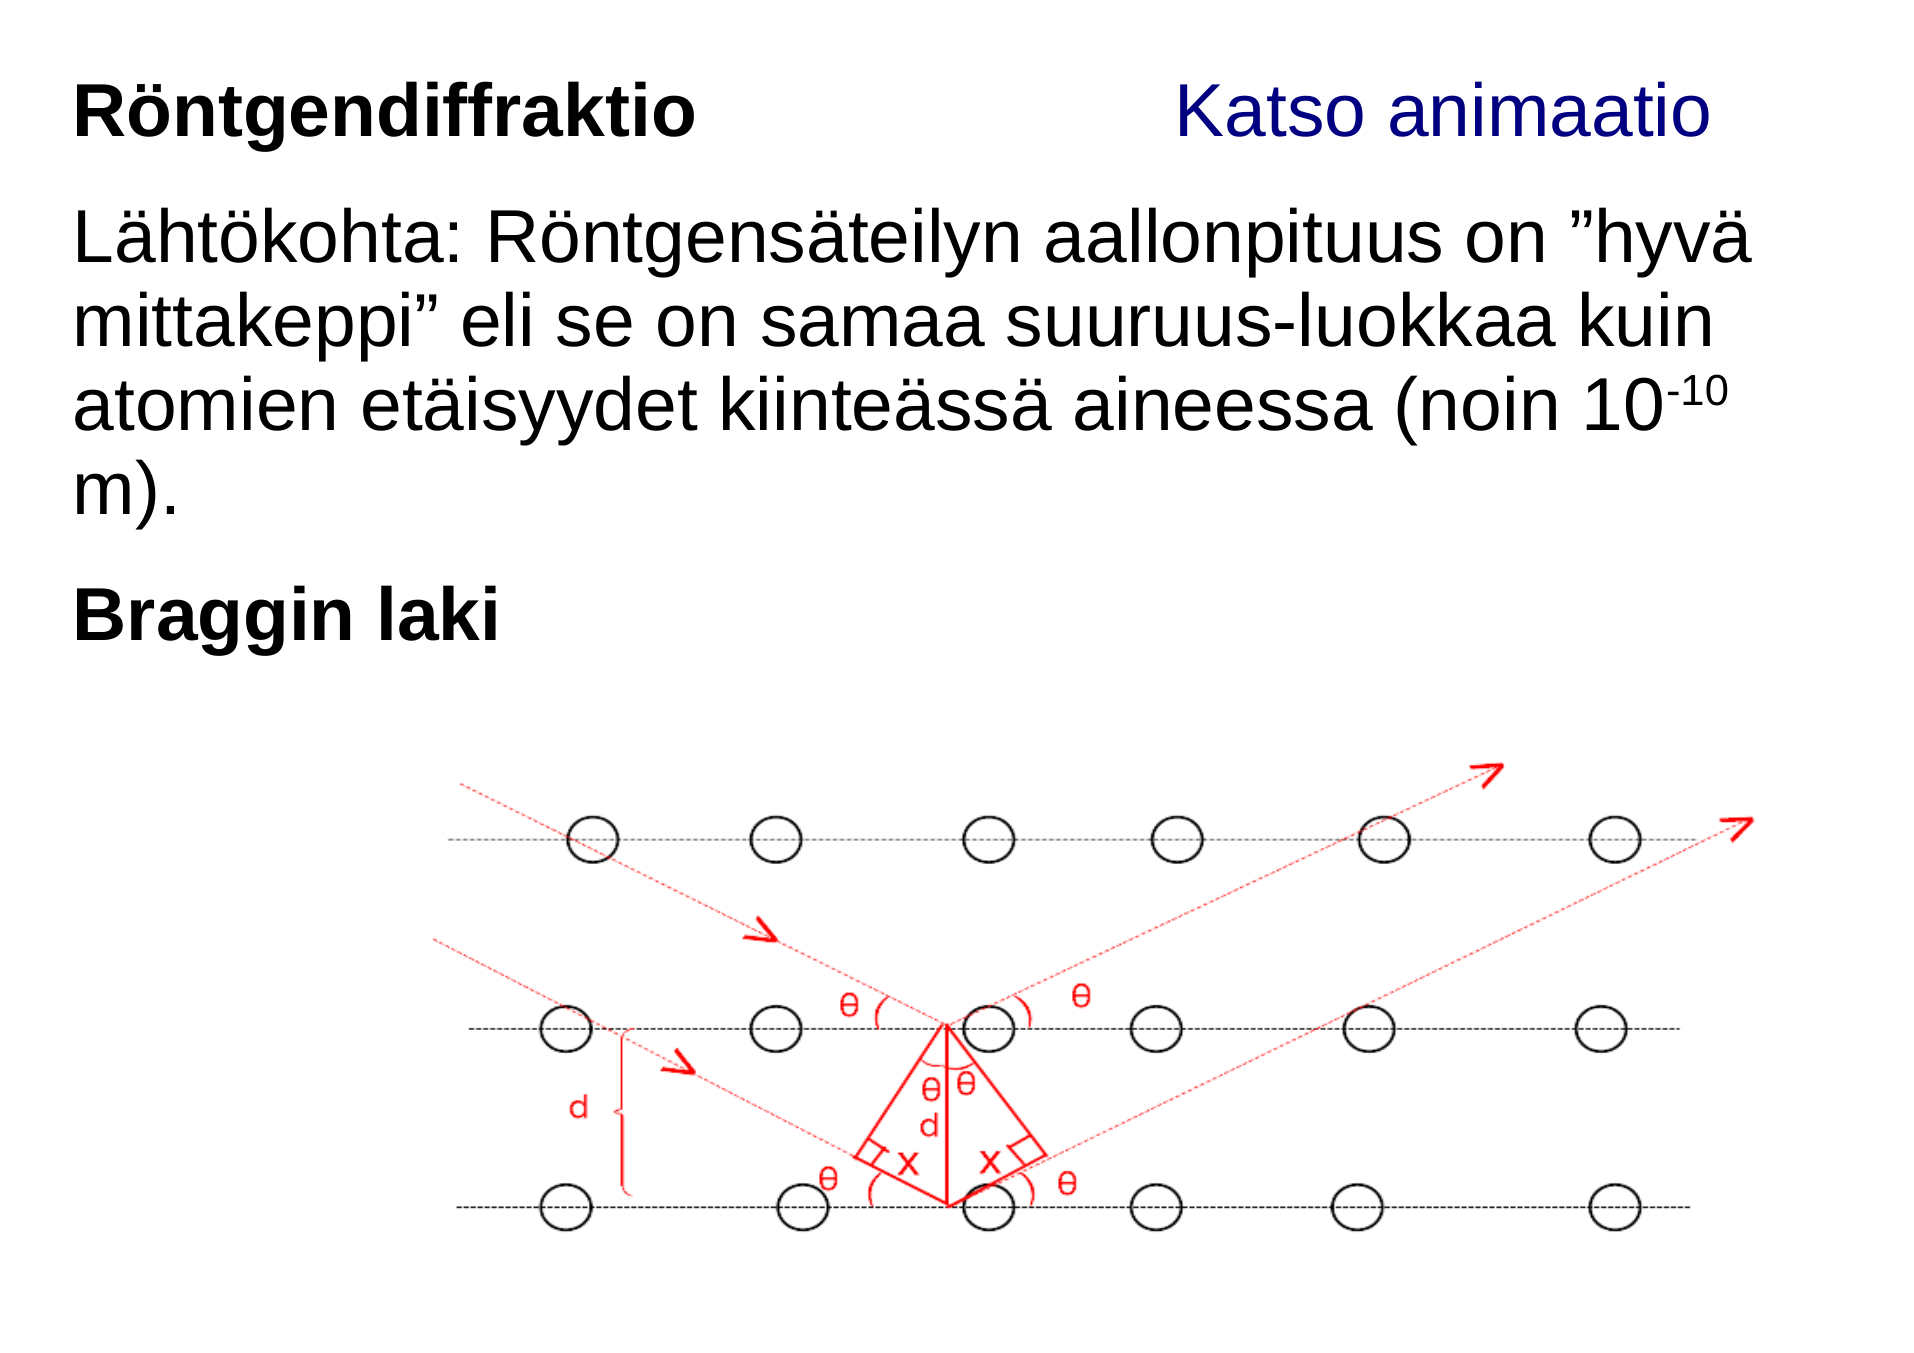

Röntgendiffraktio Katso animaatio
Lähtökohta: Röntgensäteilyn aallonpituus on ”hyvä mittakeppi” eli se on samaa suuruus-luokkaa kuin atomien etäisyydet kiinteässä aineessa (noin 10-10 m).
Braggin laki